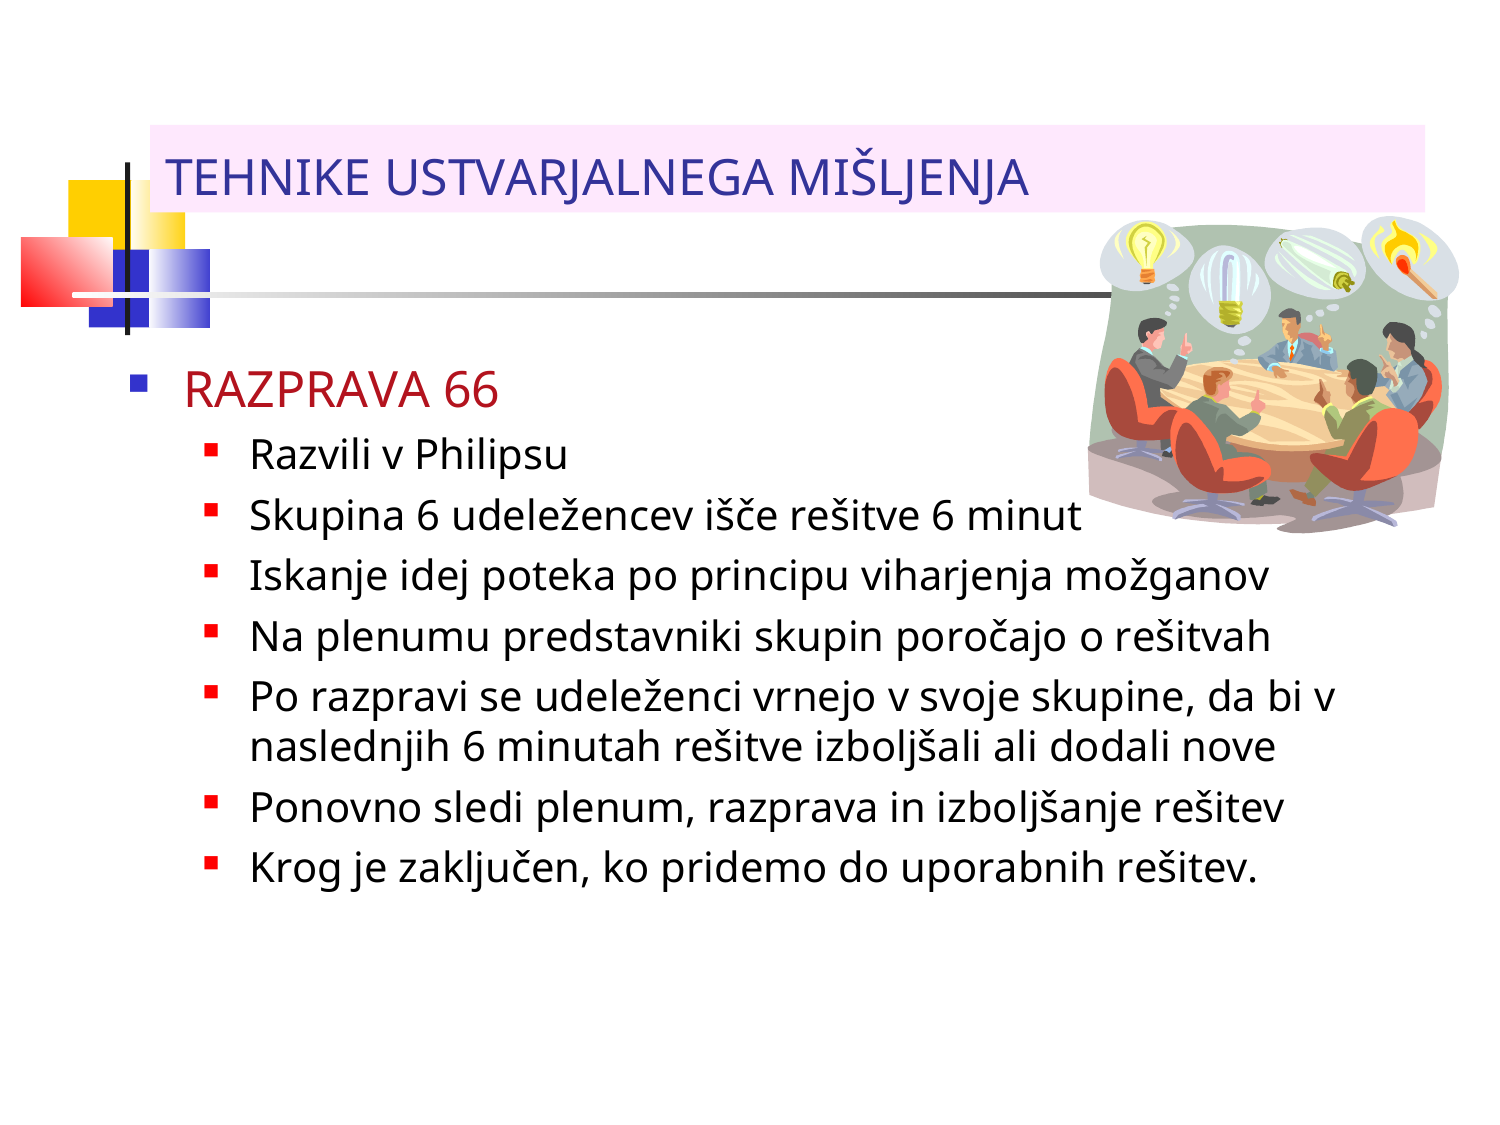

TEHNIKE USTVARJALNEGA MIŠLJENJA
# RAZPRAVA 66
Razvili v Philipsu
Skupina 6 udeležencev išče rešitve 6 minut
Iskanje idej poteka po principu viharjenja možganov
Na plenumu predstavniki skupin poročajo o rešitvah
Po razpravi se udeleženci vrnejo v svoje skupine, da bi v naslednjih 6 minutah rešitve izboljšali ali dodali nove
Ponovno sledi plenum, razprava in izboljšanje rešitev
Krog je zaključen, ko pridemo do uporabnih rešitev.